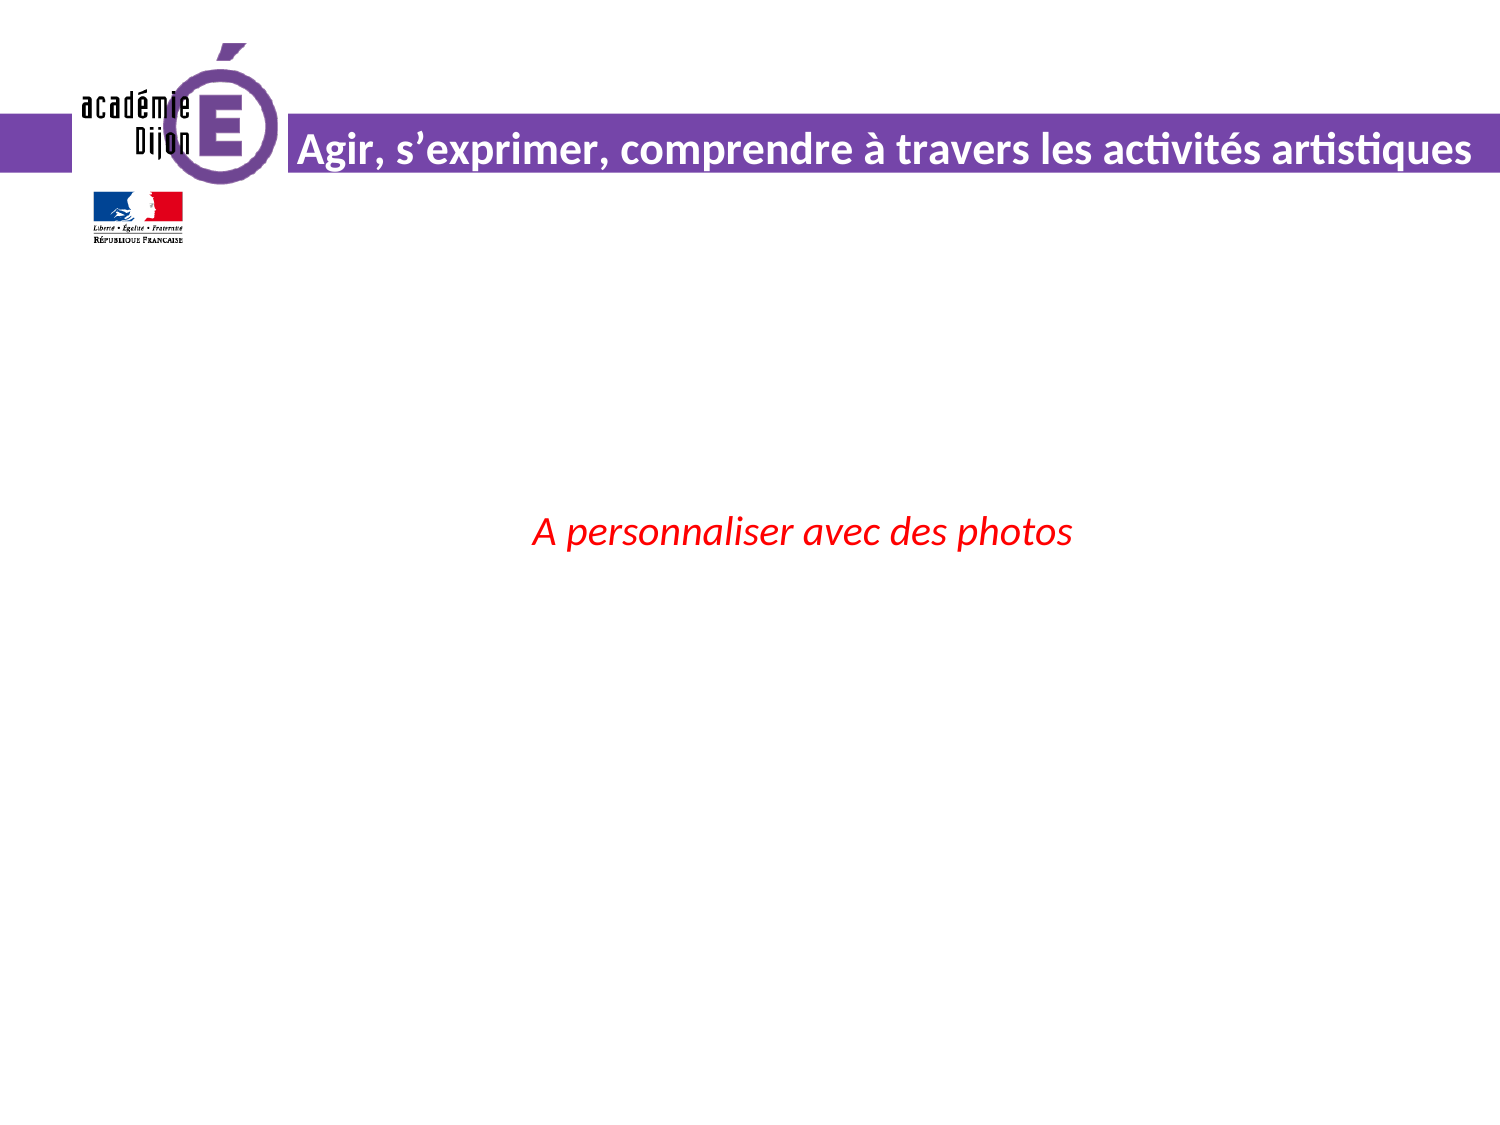

#
Agir, s’exprimer, comprendre à travers les activités artistiques
A personnaliser avec des photos